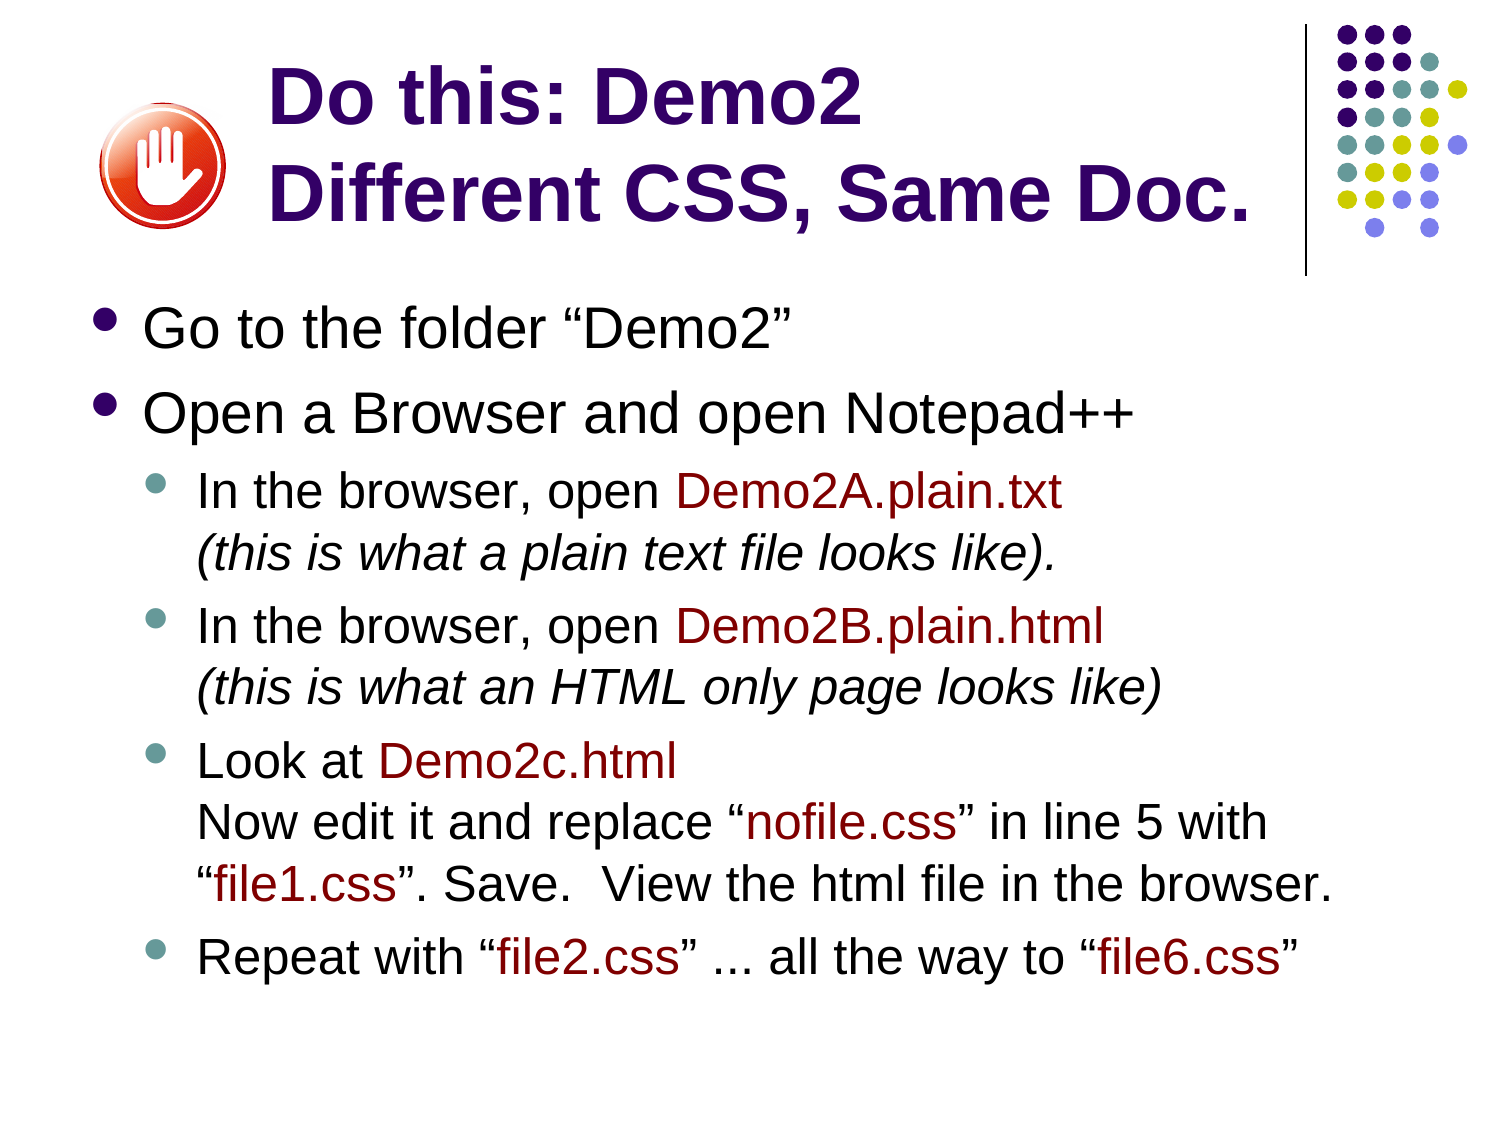

# Do this: Demo2 Different CSS, Same Doc.
Go to the folder “Demo2”
Open a Browser and open Notepad++
In the browser, open Demo2A.plain.txt
(this is what a plain text file looks like).
In the browser, open Demo2B.plain.html
(this is what an HTML only page looks like)
Look at Demo2c.html
Now edit it and replace “nofile.css” in line 5 with “file1.css”. Save. View the html file in the browser.
Repeat with “file2.css” ... all the way to “file6.css”